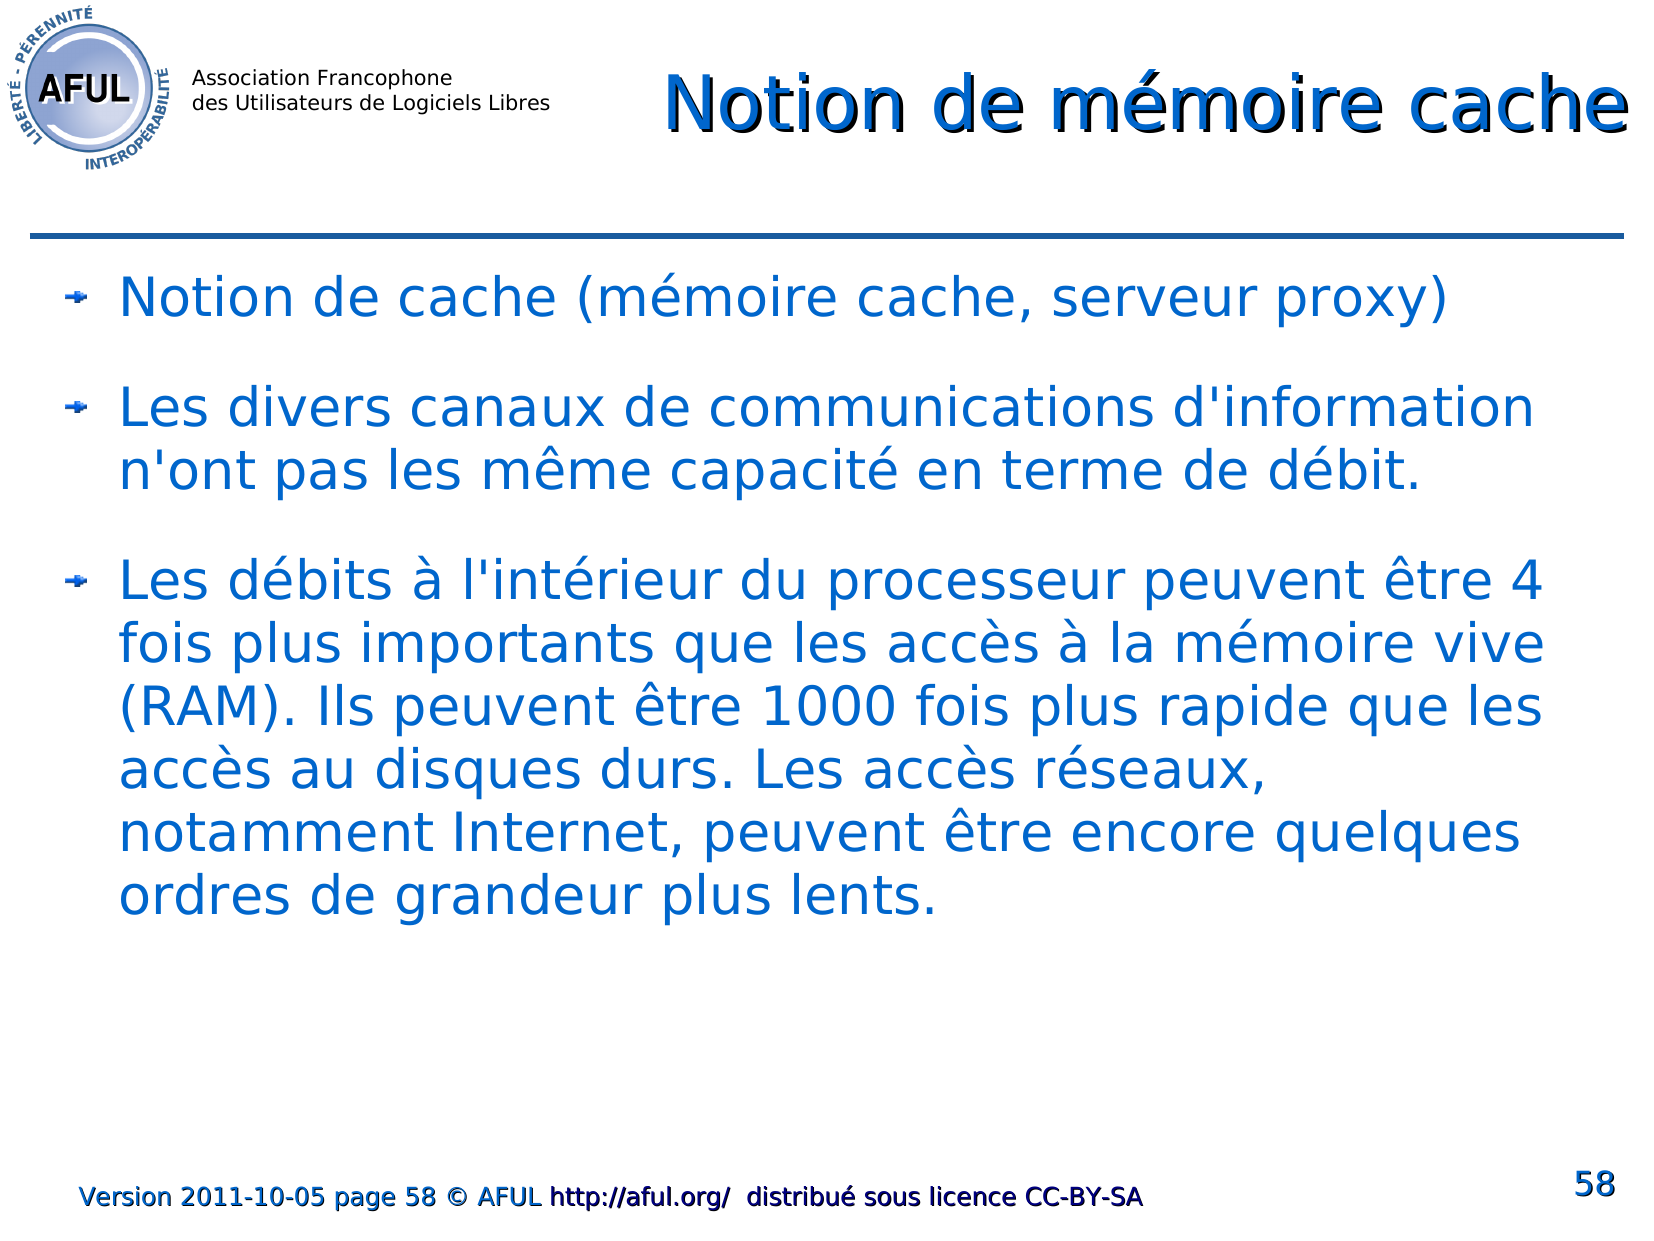

Notion de mémoire cache
# Notion de cache (mémoire cache, serveur proxy)
Les divers canaux de communications d'information n'ont pas les même capacité en terme de débit.
Les débits à l'intérieur du processeur peuvent être 4 fois plus importants que les accès à la mémoire vive (RAM). Ils peuvent être 1000 fois plus rapide que les accès au disques durs. Les accès réseaux, notamment Internet, peuvent être encore quelques ordres de grandeur plus lents.